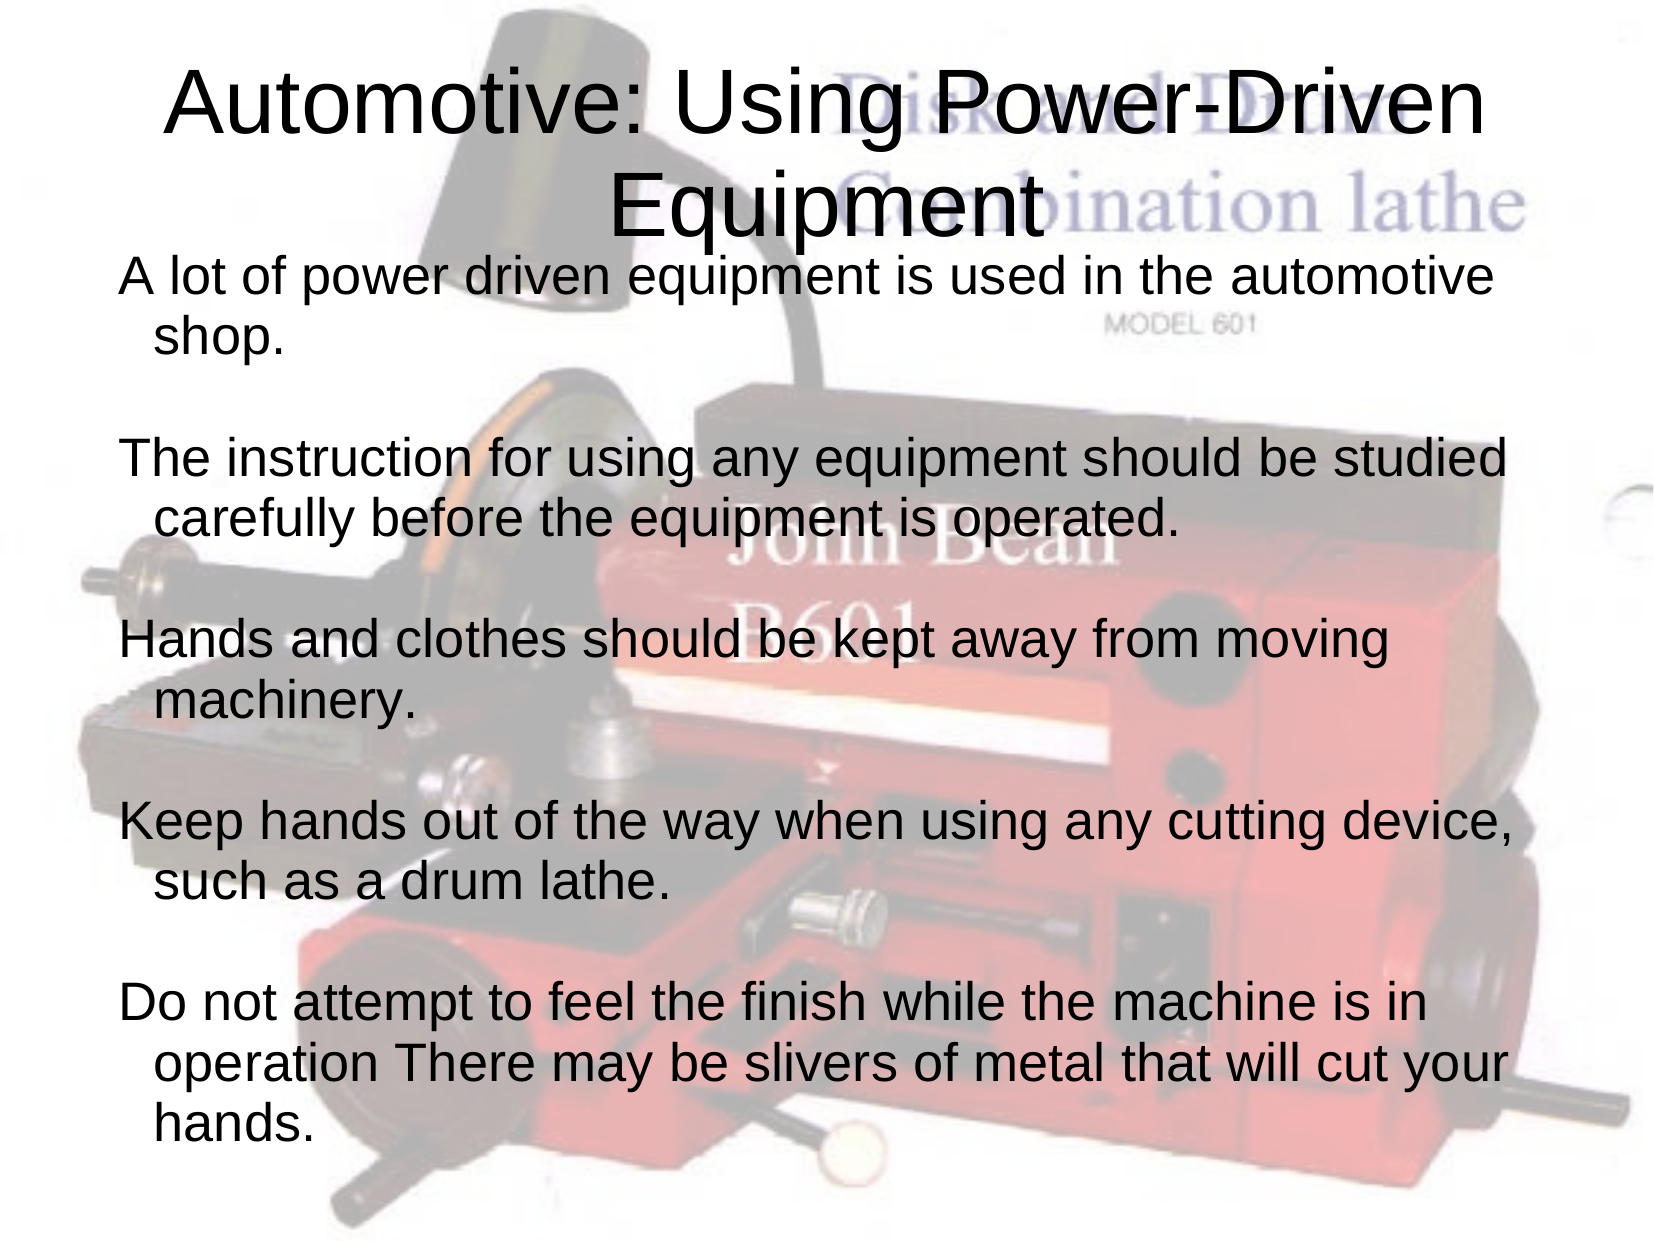

# Automotive: Using Power-Driven Equipment
A lot of power driven equipment is used in the automotive shop.
The instruction for using any equipment should be studied carefully before the equipment is operated.
Hands and clothes should be kept away from moving machinery.
Keep hands out of the way when using any cutting device, such as a drum lathe.
Do not attempt to feel the finish while the machine is in operation There may be slivers of metal that will cut your hands.